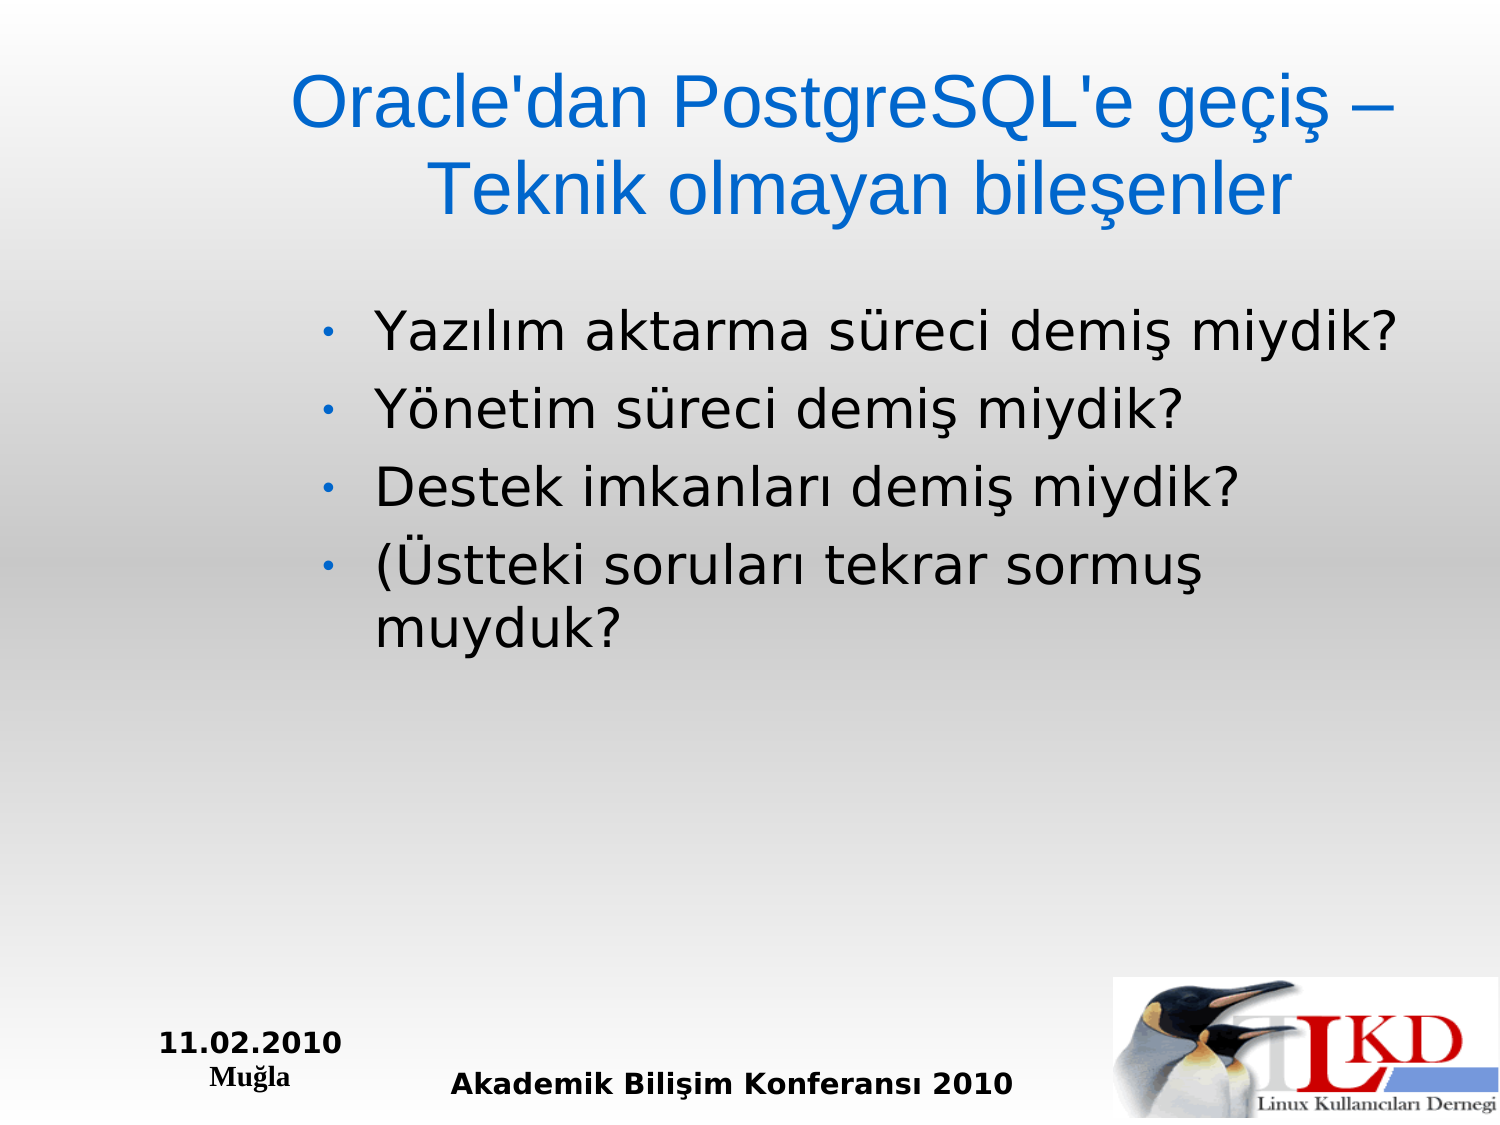

# Oracle'dan PostgreSQL'e geçiş – Teknik olmayan bileşenler
Yazılım aktarma süreci demiş miydik?
Yönetim süreci demiş miydik?
Destek imkanları demiş miydik?
(Üstteki soruları tekrar sormuş muyduk?